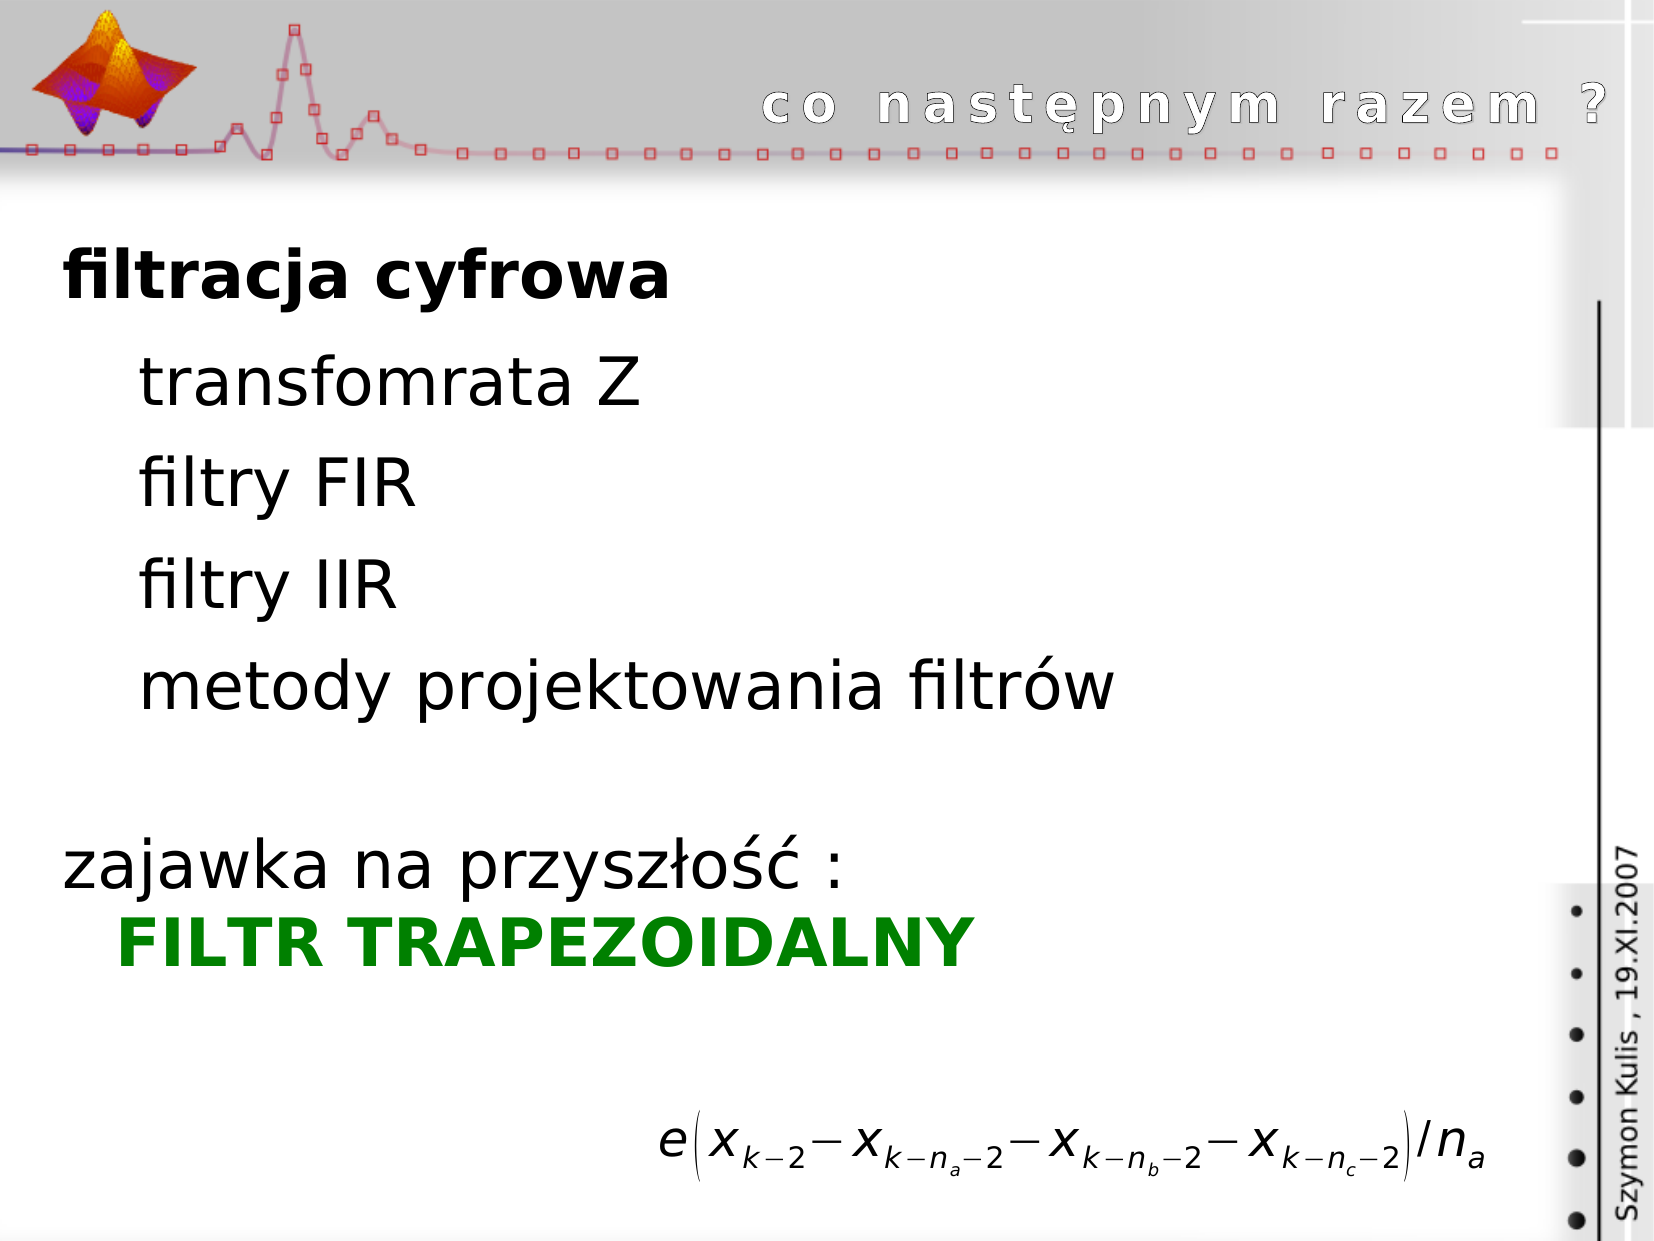

# co następnym razem ?
filtracja cyfrowa
transfomrata Z
filtry FIR
filtry IIR
metody projektowania filtrów
zajawka na przyszłość :
FILTR TRAPEZOIDALNY